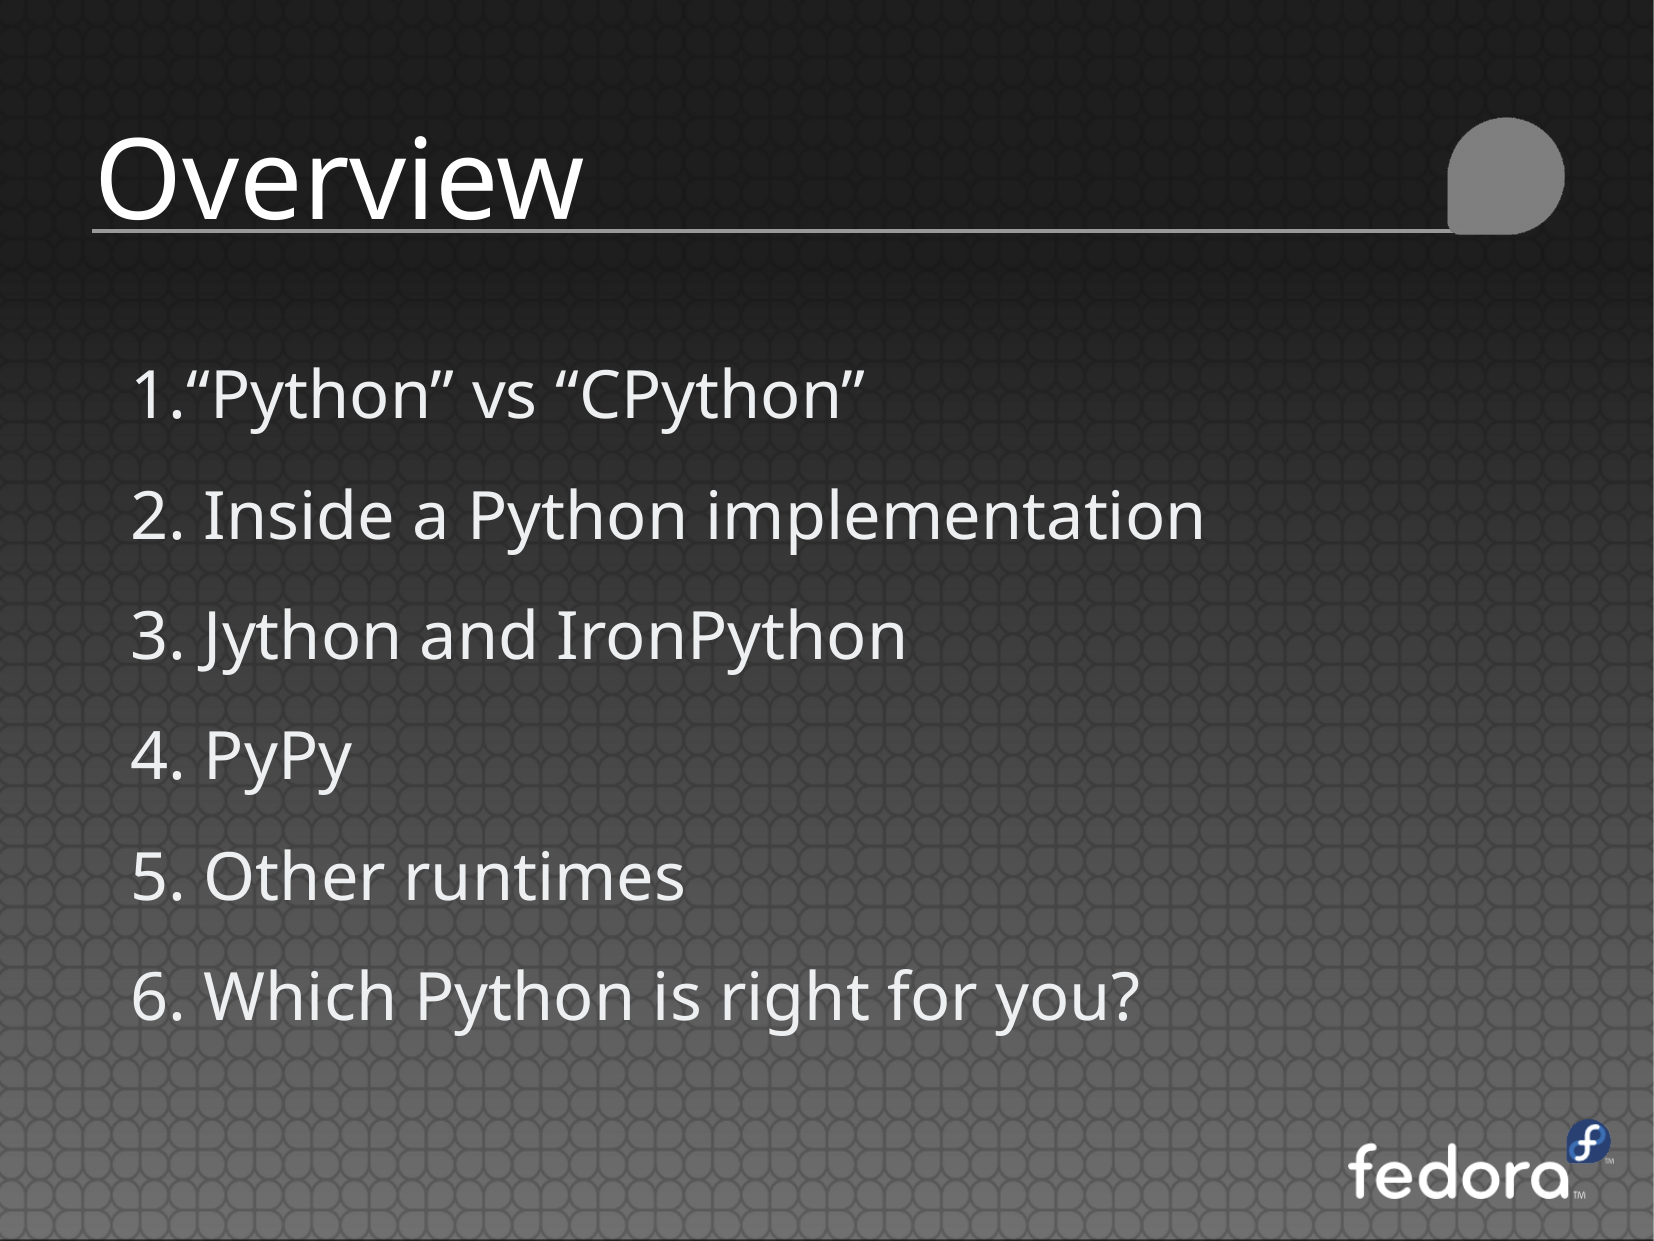

# Overview
“Python” vs “CPython”
 Inside a Python implementation
 Jython and IronPython
 PyPy
 Other runtimes
 Which Python is right for you?